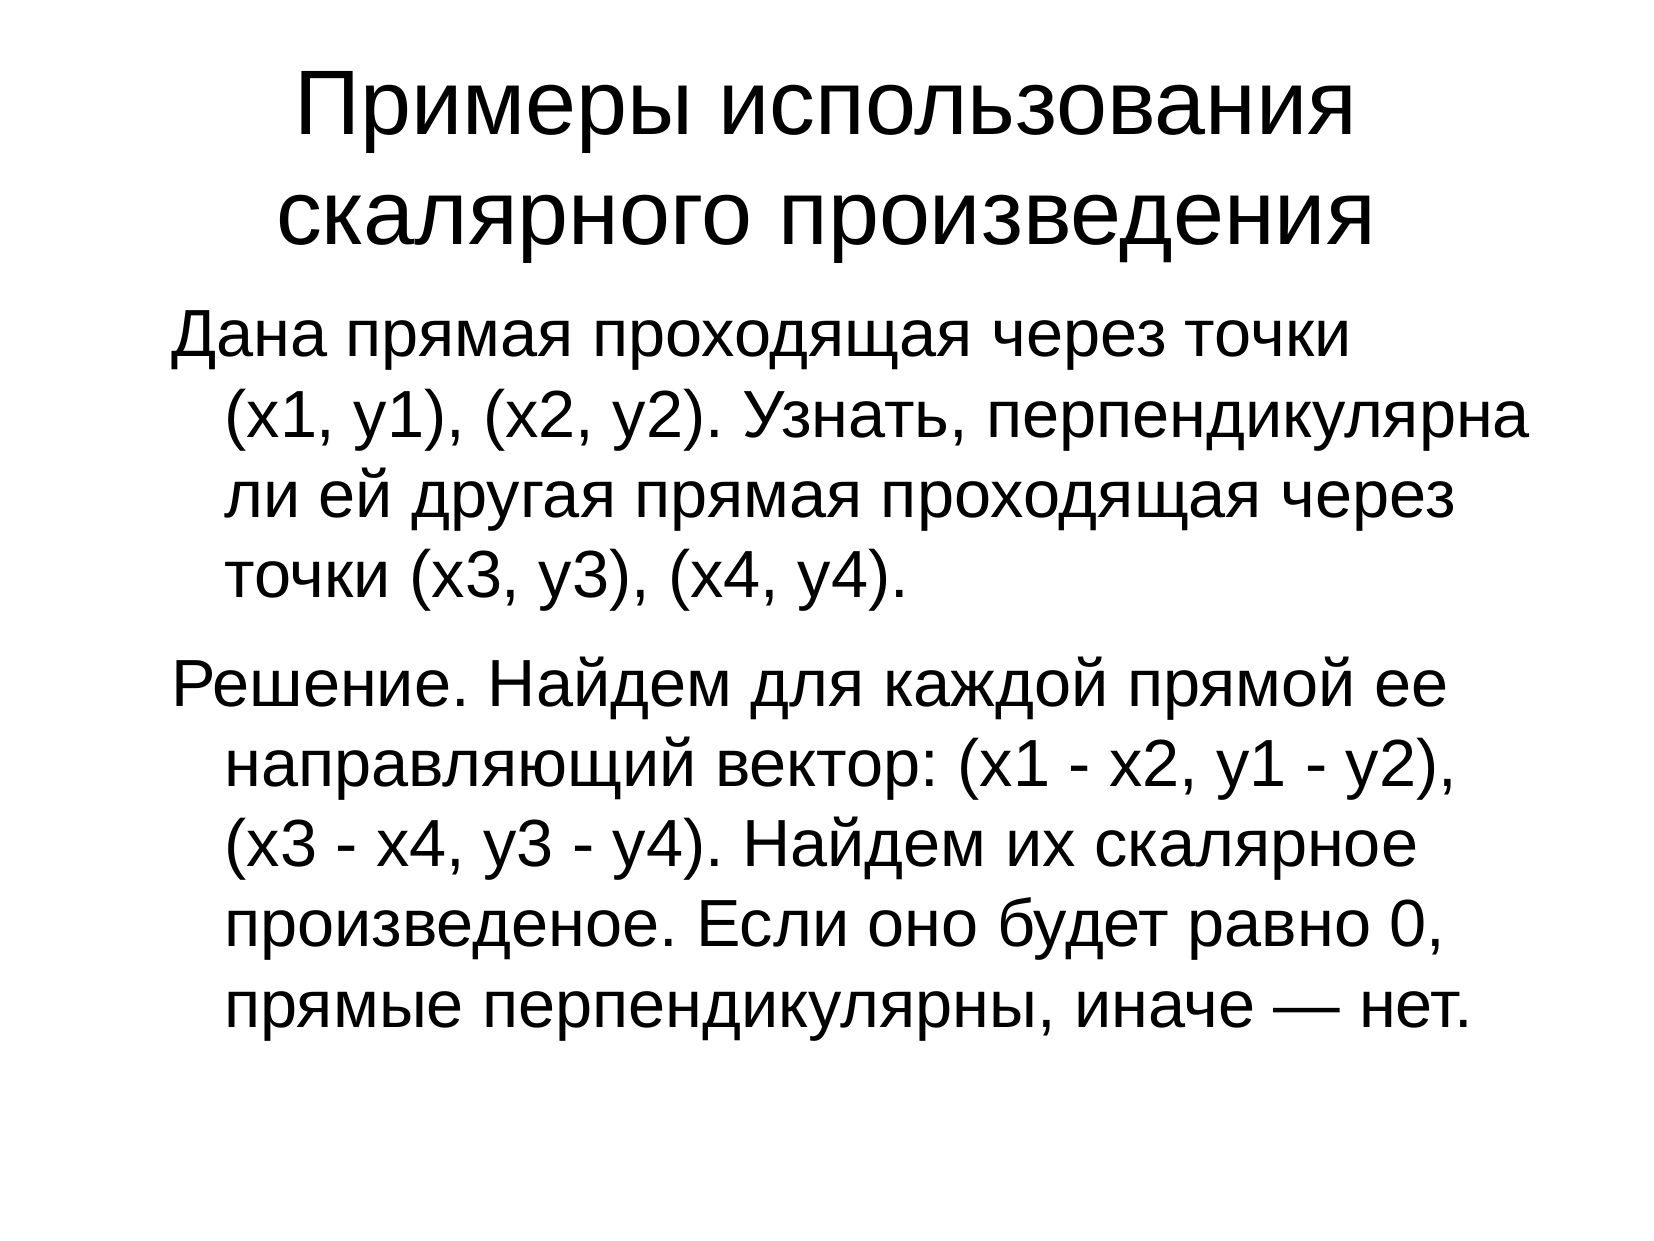

# Примеры использования скалярного произведения
Дана прямая проходящая через точки (x1, y1), (x2, y2). Узнать, перпендикулярна ли ей другая прямая проходящая через точки (x3, y3), (x4, y4).
Решение. Найдем для каждой прямой ее направляющий вектор: (x1 - x2, y1 - y2), (x3 - x4, y3 - y4). Найдем их скалярное произведеное. Если оно будет равно 0, прямые перпендикулярны, иначе — нет.